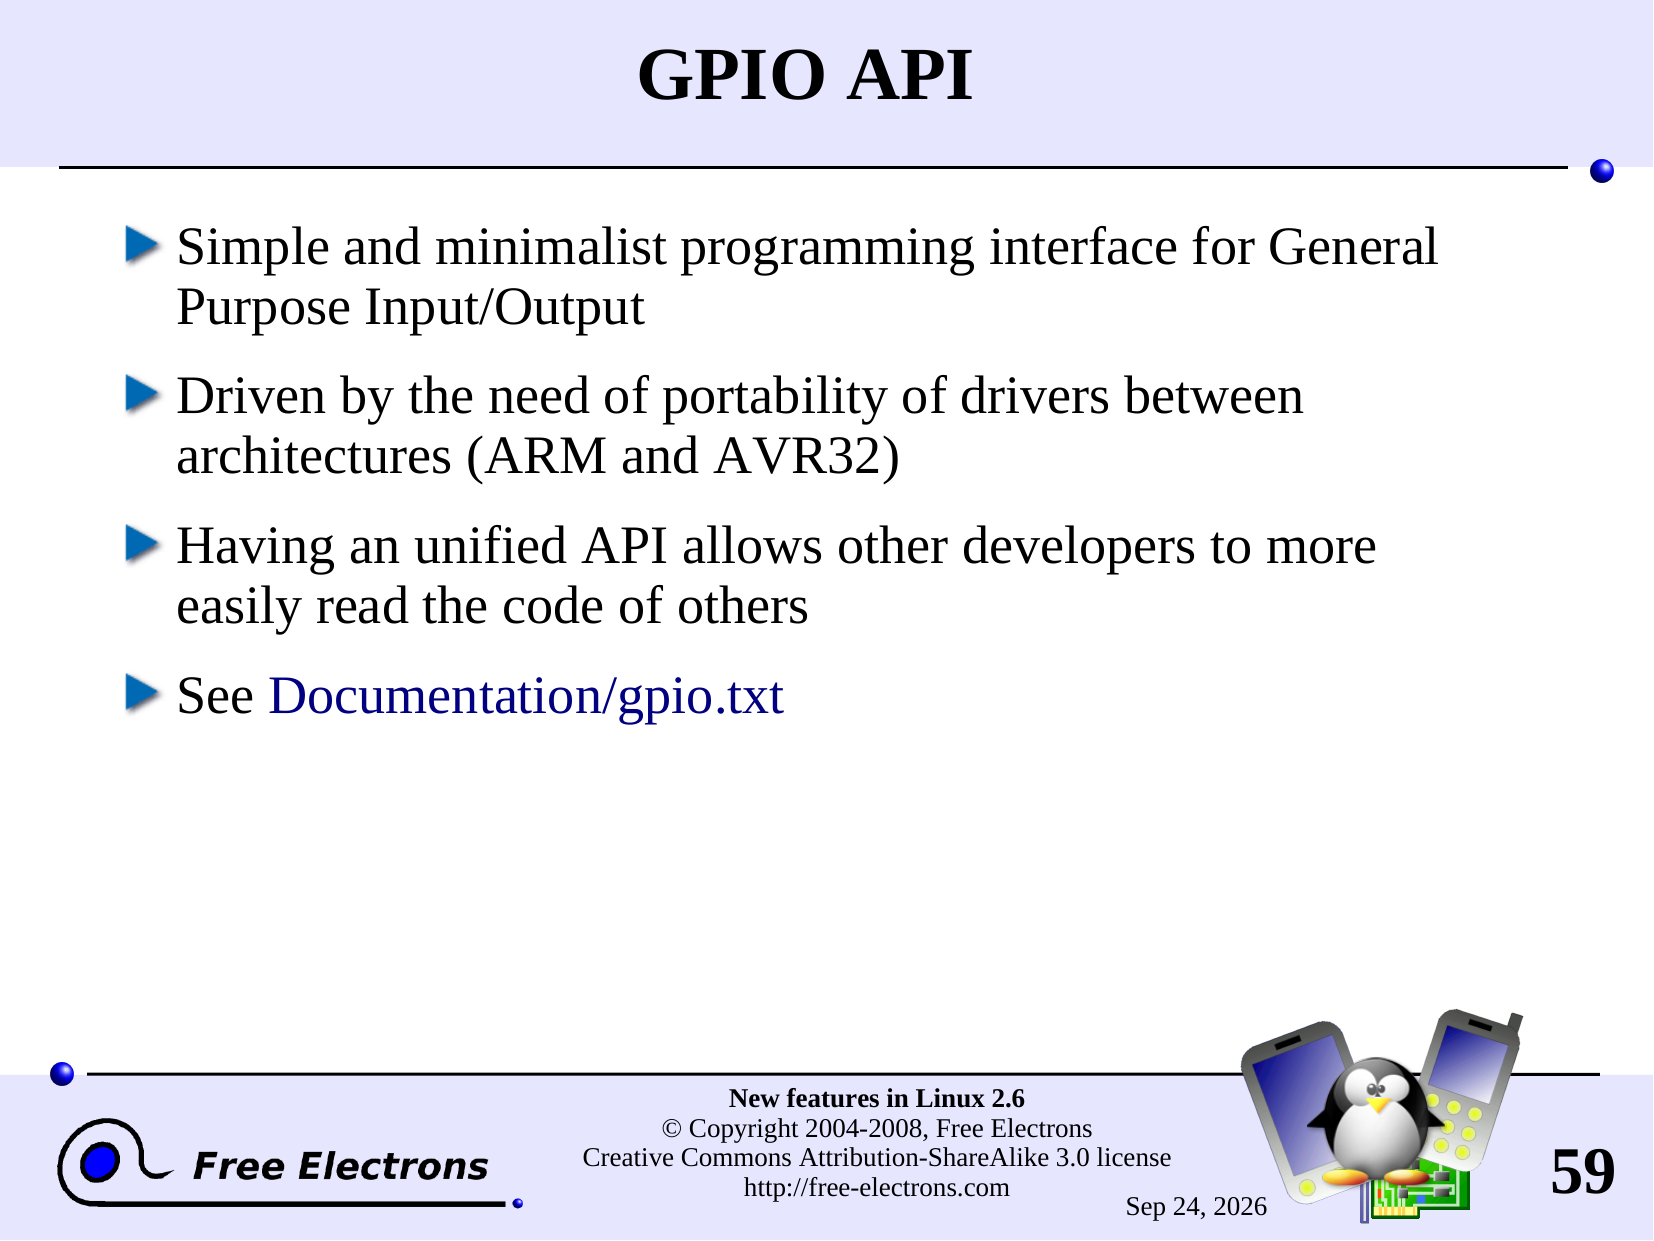

# GPIO API
Simple and minimalist programming interface for General Purpose Input/Output
Driven by the need of portability of drivers between architectures (ARM and AVR32)
Having an unified API allows other developers to more easily read the code of others
See Documentation/gpio.txt